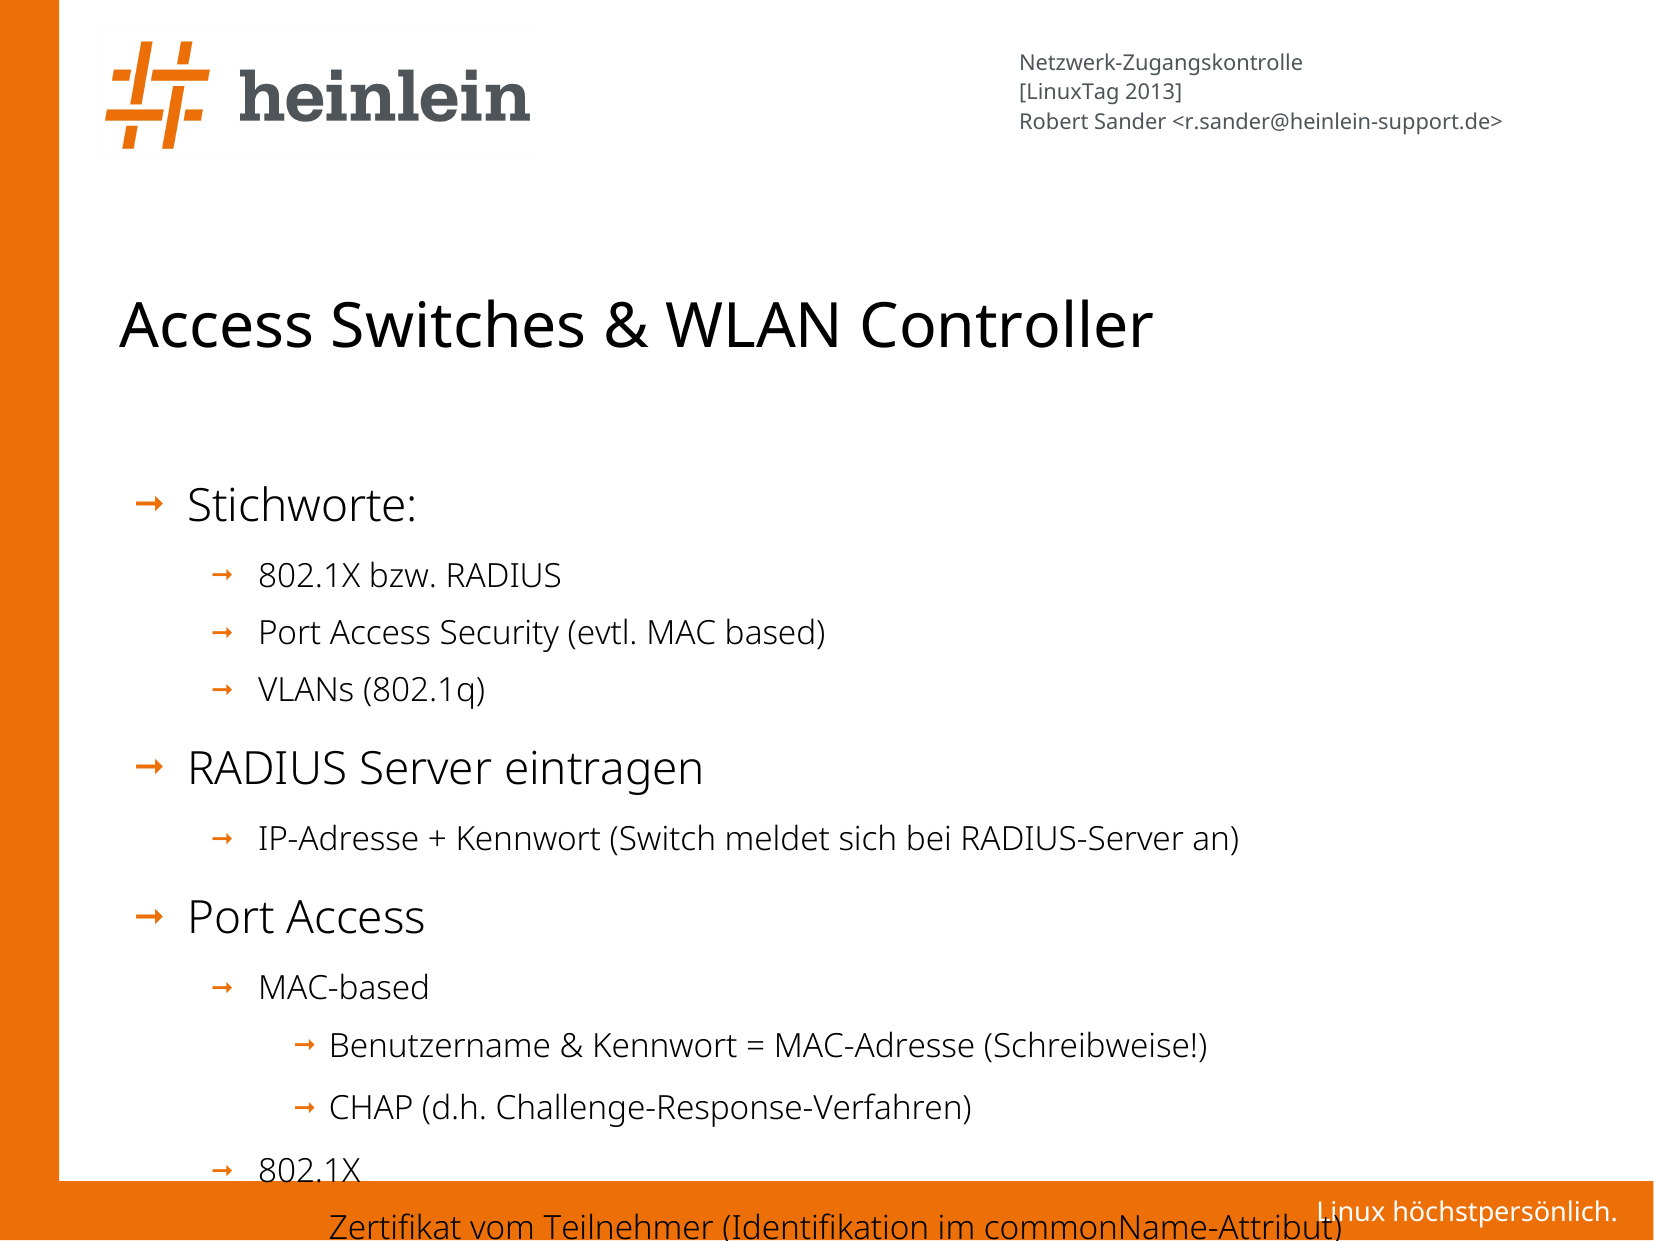

# Access Switches & WLAN Controller
Stichworte:
802.1X bzw. RADIUS
Port Access Security (evtl. MAC based)
VLANs (802.1q)
RADIUS Server eintragen
IP-Adresse + Kennwort (Switch meldet sich bei RADIUS-Server an)
Port Access
MAC-based
Benutzername & Kennwort = MAC-Adresse (Schreibweise!)
CHAP (d.h. Challenge-Response-Verfahren)
802.1X
Zertifikat vom Teilnehmer (Identifikation im commonName-Attribut)